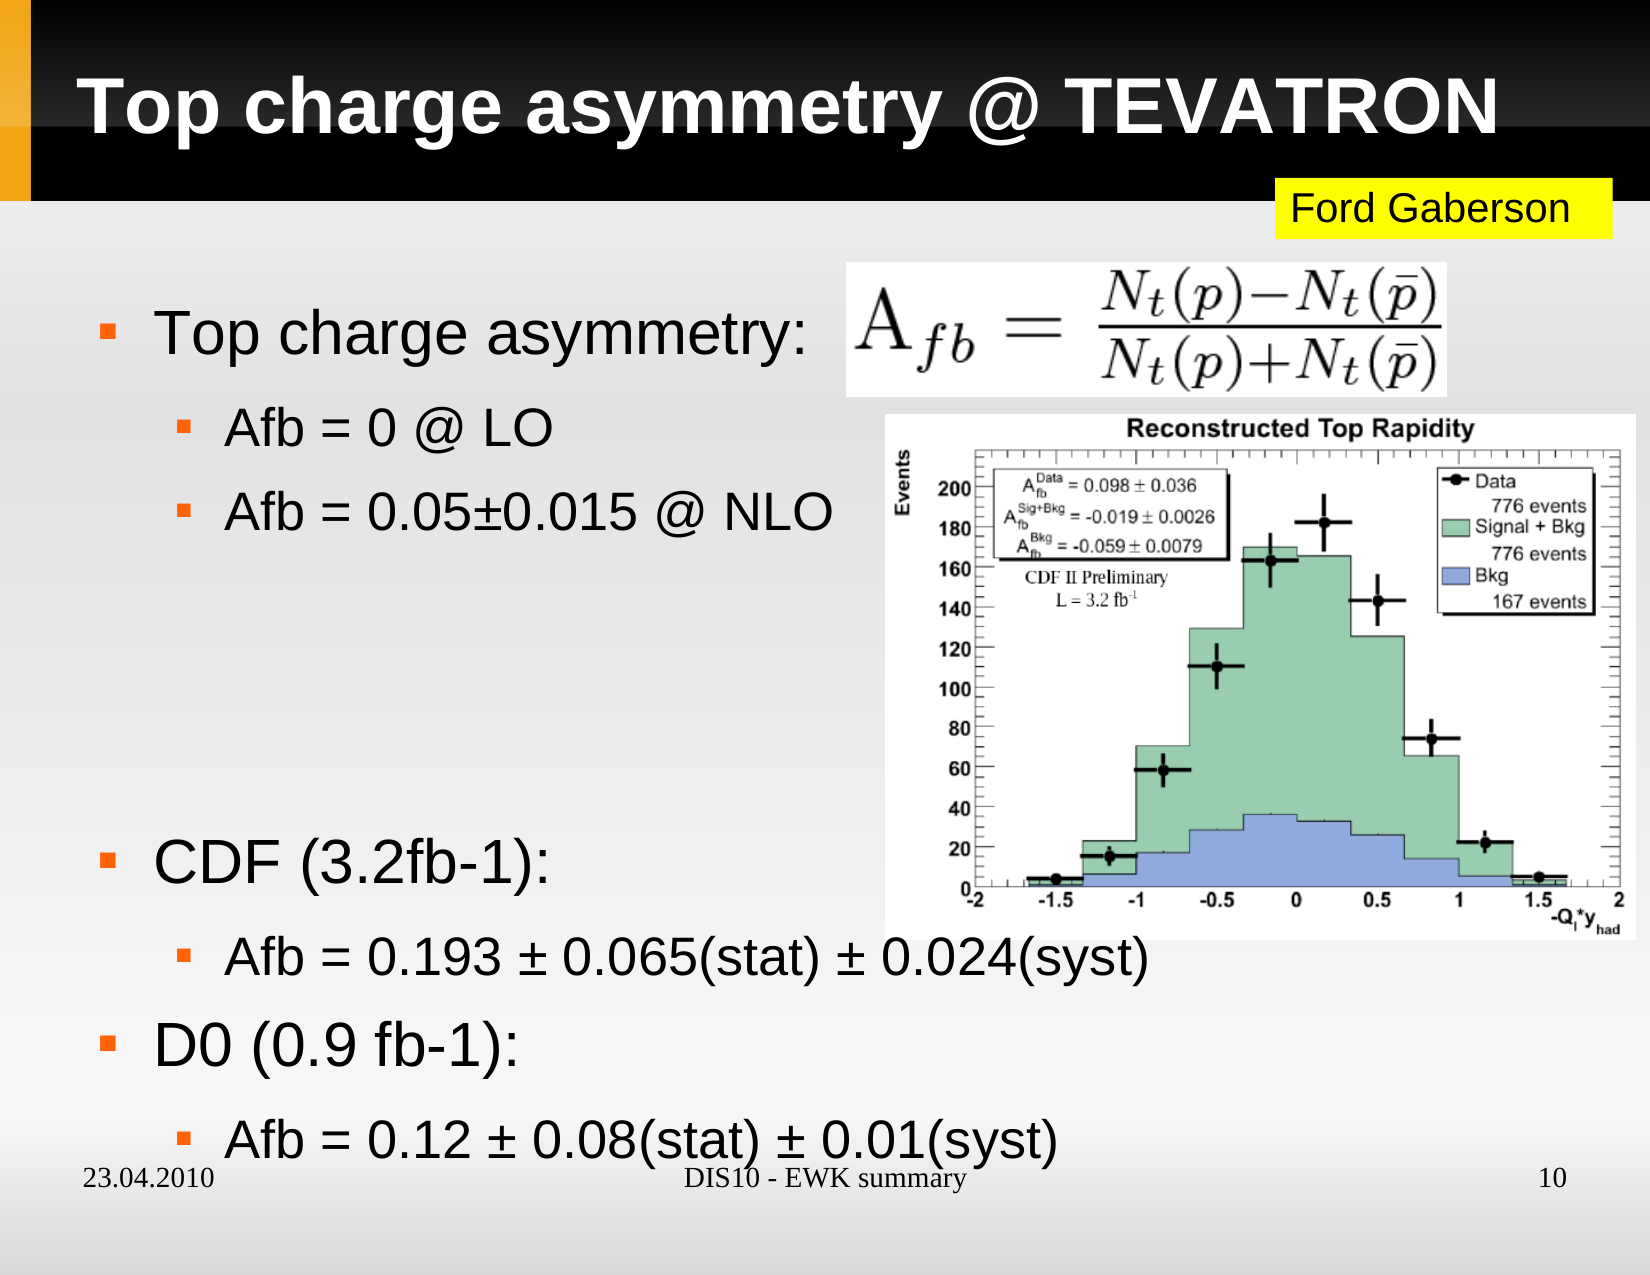

# Top charge asymmetry @ TEVATRON
Ford Gaberson
Top charge asymmetry:
Afb = 0 @ LO
Afb = 0.05±0.015 @ NLO
CDF (3.2fb-1):
Afb = 0.193 ± 0.065(stat) ± 0.024(syst)
D0 (0.9 fb-1):
Afb = 0.12 ± 0.08(stat) ± 0.01(syst)
23.04.2010
10